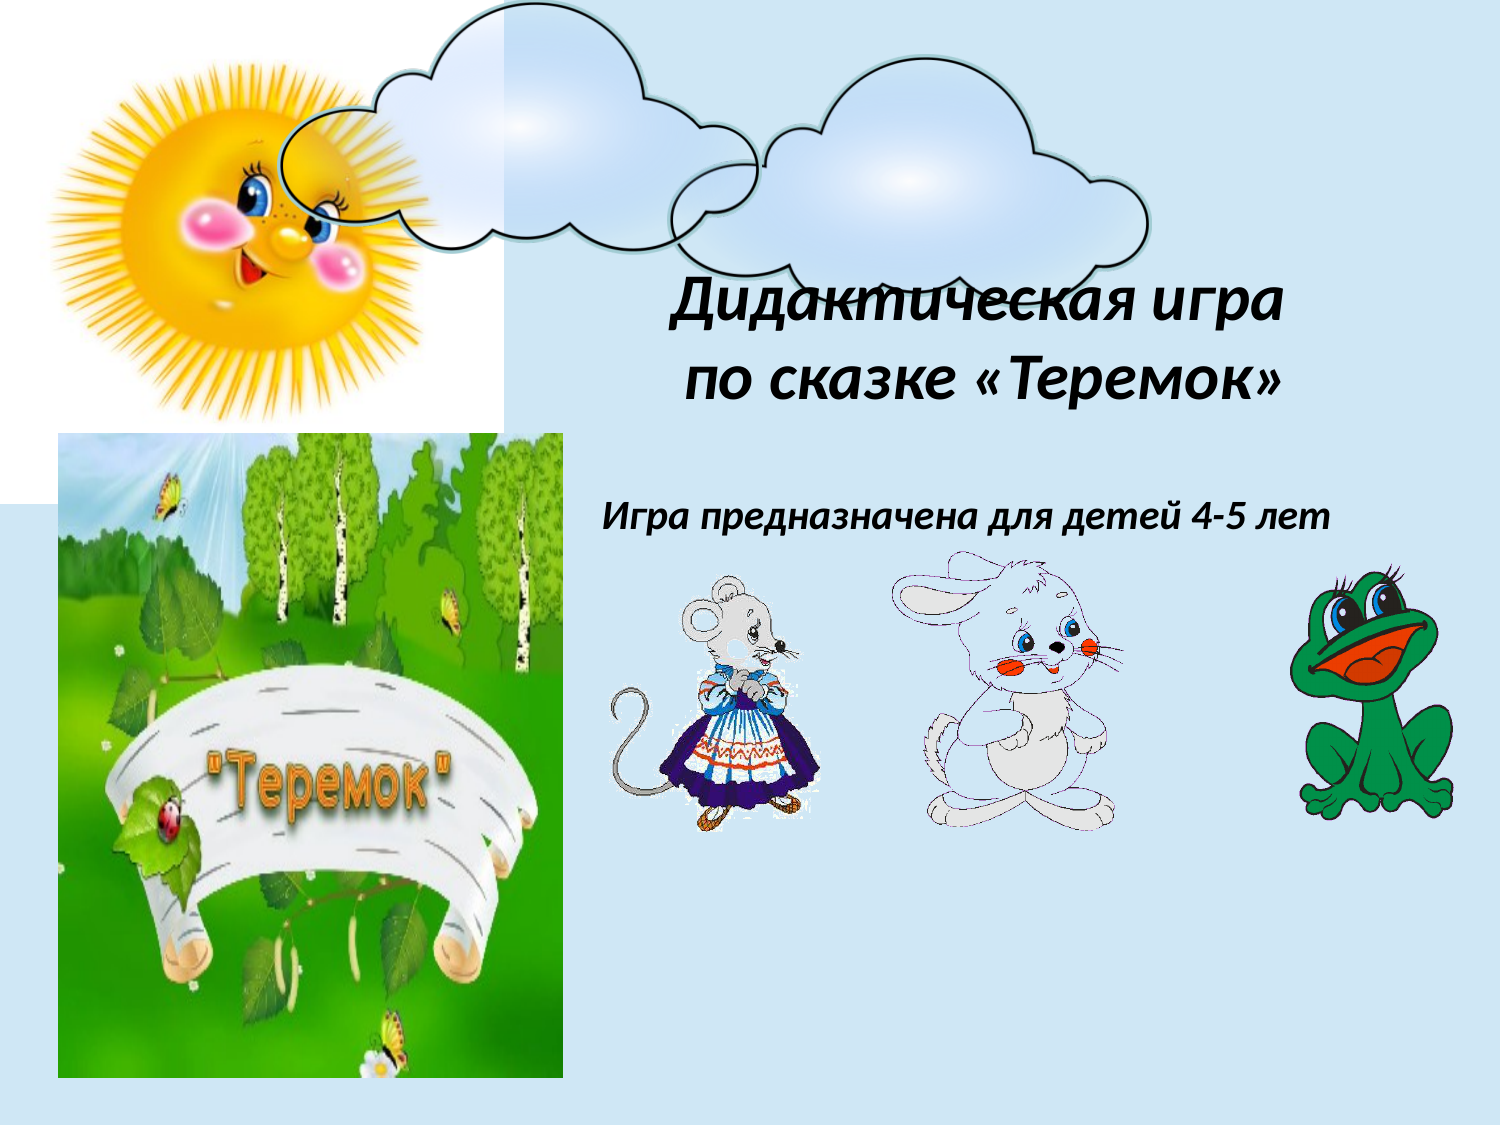

# Дидактическая игра по сказке «Теремок»
Игра предназначена для детей 4-5 лет